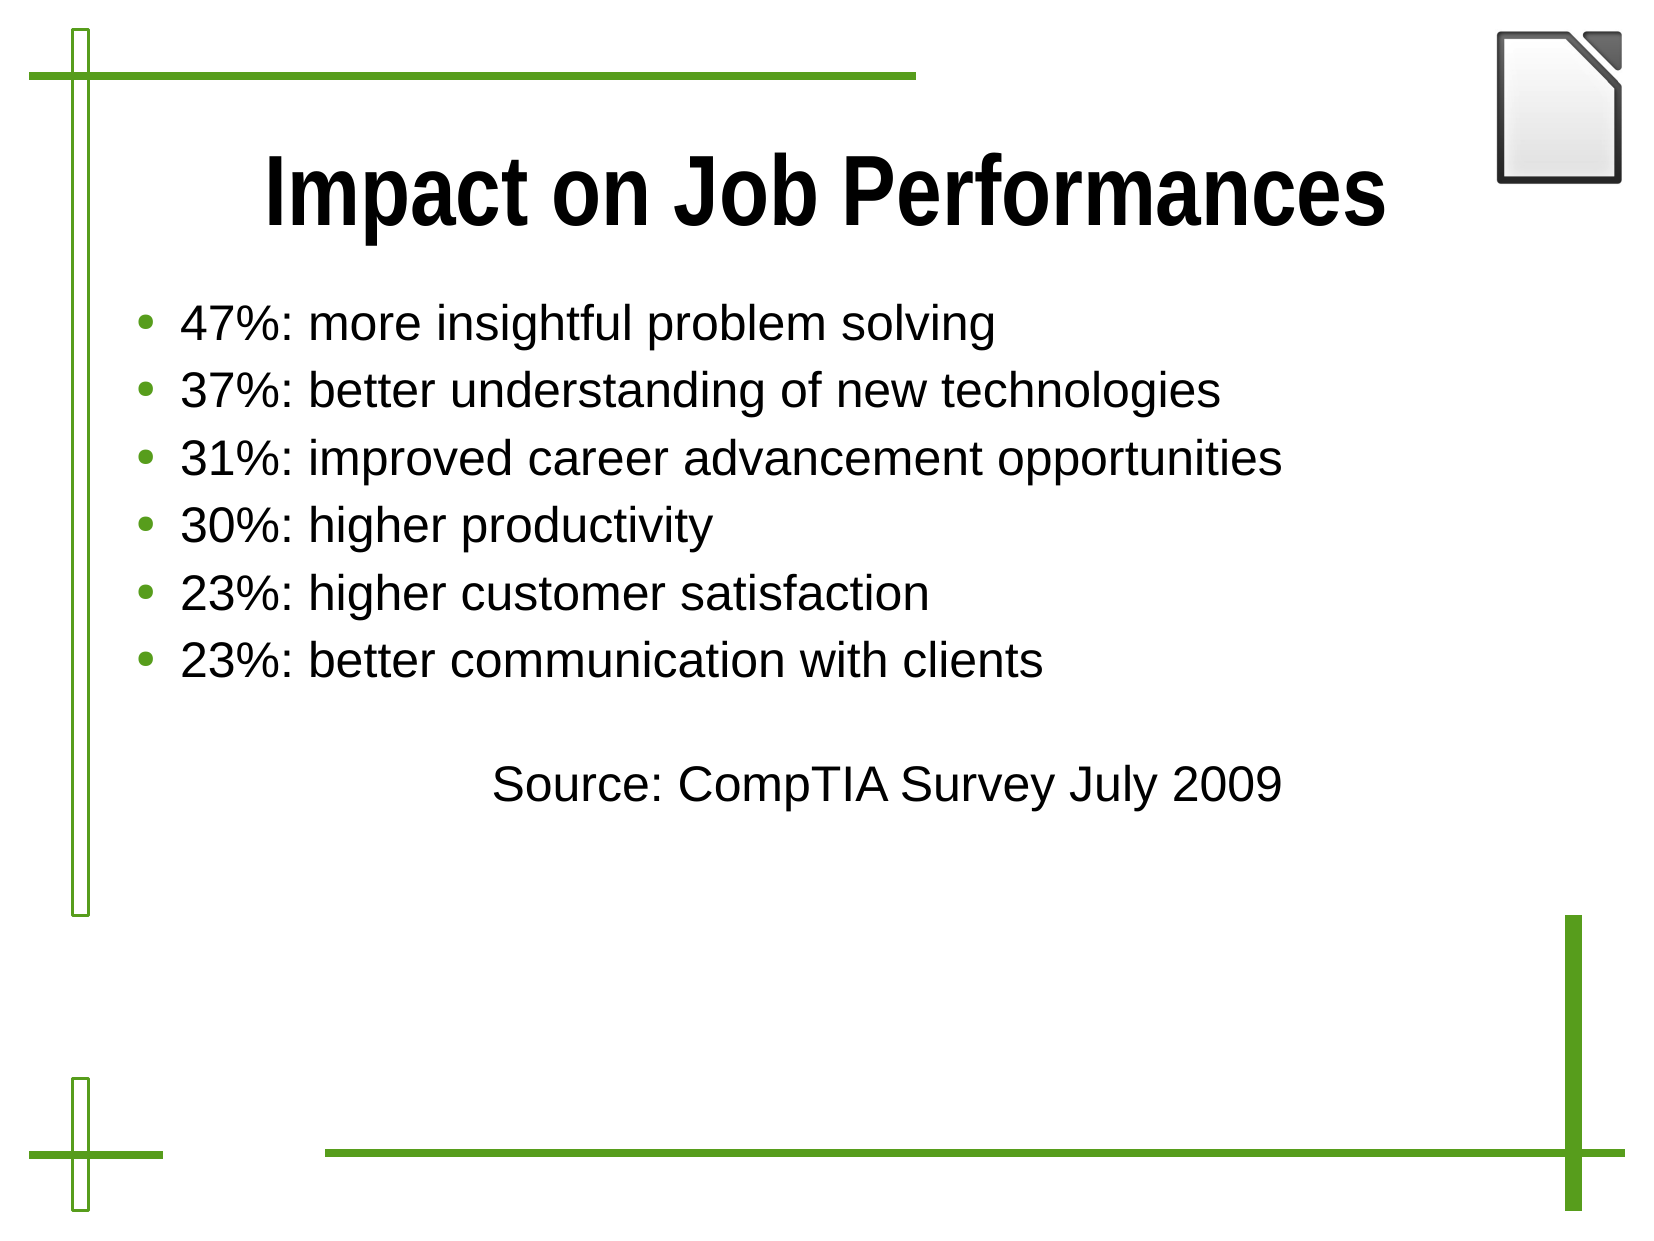

# Impact on Job Performances
47%: more insightful problem solving
37%: better understanding of new technologies
31%: improved career advancement opportunities
30%: higher productivity
23%: higher customer satisfaction
23%: better communication with clients
Source: CompTIA Survey July 2009